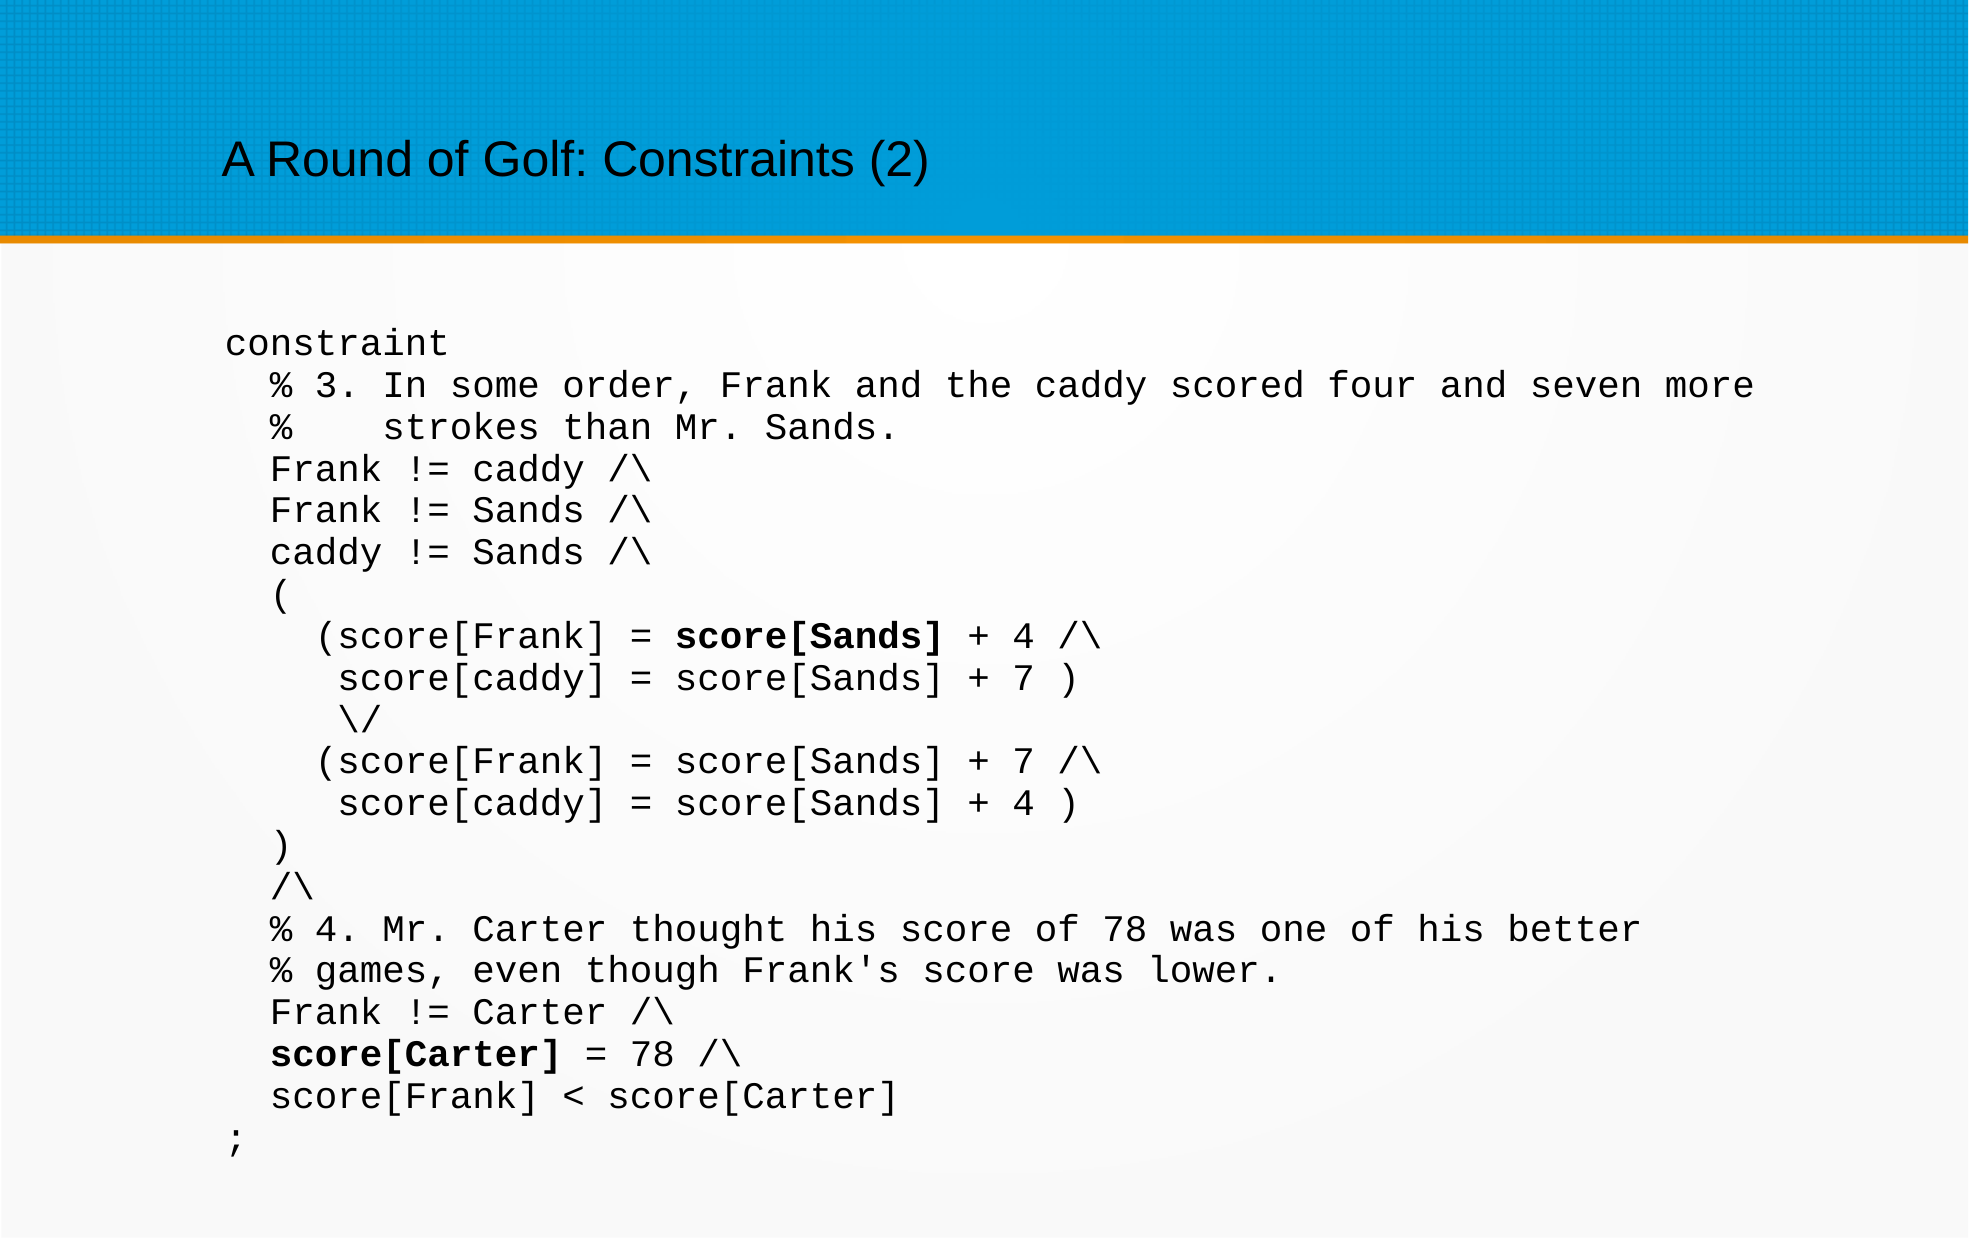

A Round of Golf: Constraints (2)
constraint
 % 3. In some order, Frank and the caddy scored four and seven more
 % strokes than Mr. Sands.
 Frank != caddy /\
 Frank != Sands /\
 caddy != Sands /\
 (
 (score[Frank] = score[Sands] + 4 /\
 score[caddy] = score[Sands] + 7 )
 \/
 (score[Frank] = score[Sands] + 7 /\
 score[caddy] = score[Sands] + 4 )
 )
 /\
 % 4. Mr. Carter thought his score of 78 was one of his better
 % games, even though Frank's score was lower.
 Frank != Carter /\
 score[Carter] = 78 /\
 score[Frank] < score[Carter]
;